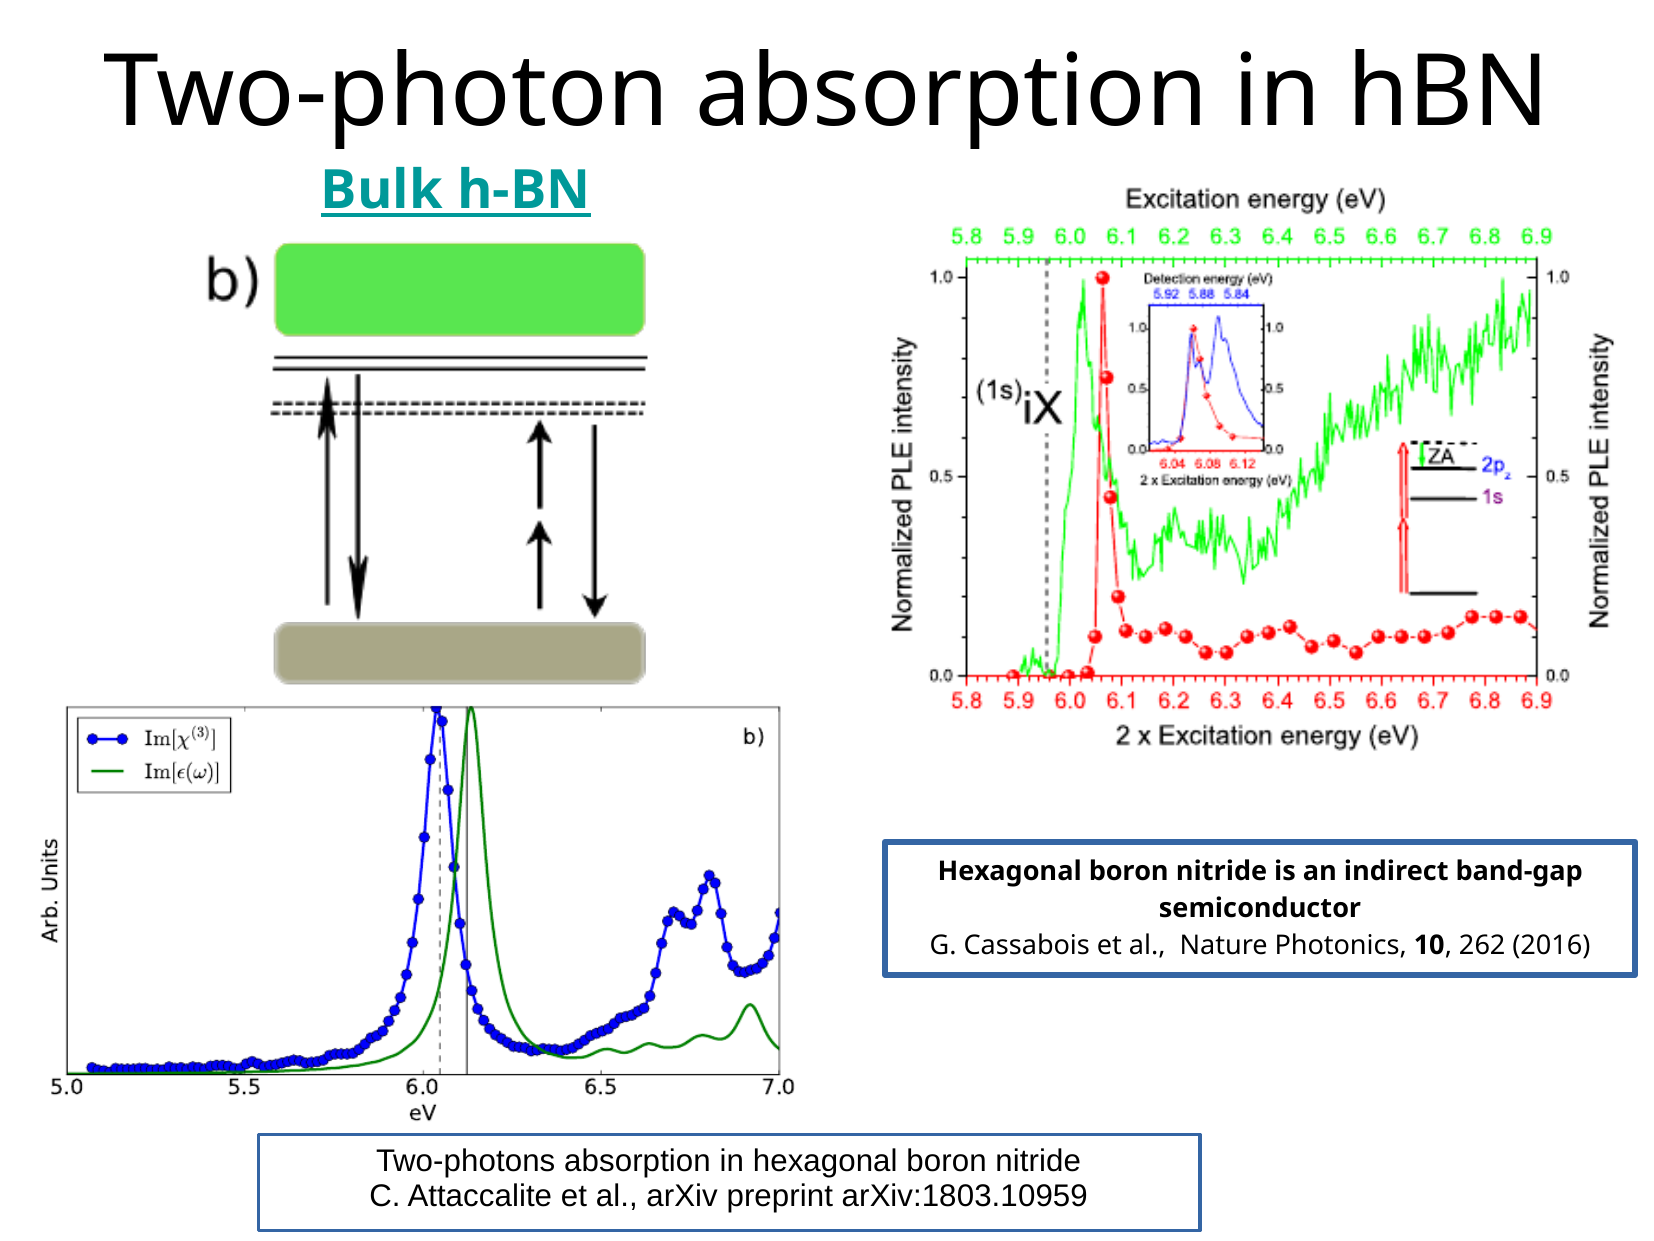

# Two-photon absorption in hBN
Bulk h-BN
Hexagonal boron nitride is an indirect band-gap semiconductor
G. Cassabois et al., Nature Photonics, 10, 262 (2016)
Two-photons absorption in hexagonal boron nitride
C. Attaccalite et al., arXiv preprint arXiv:1803.10959